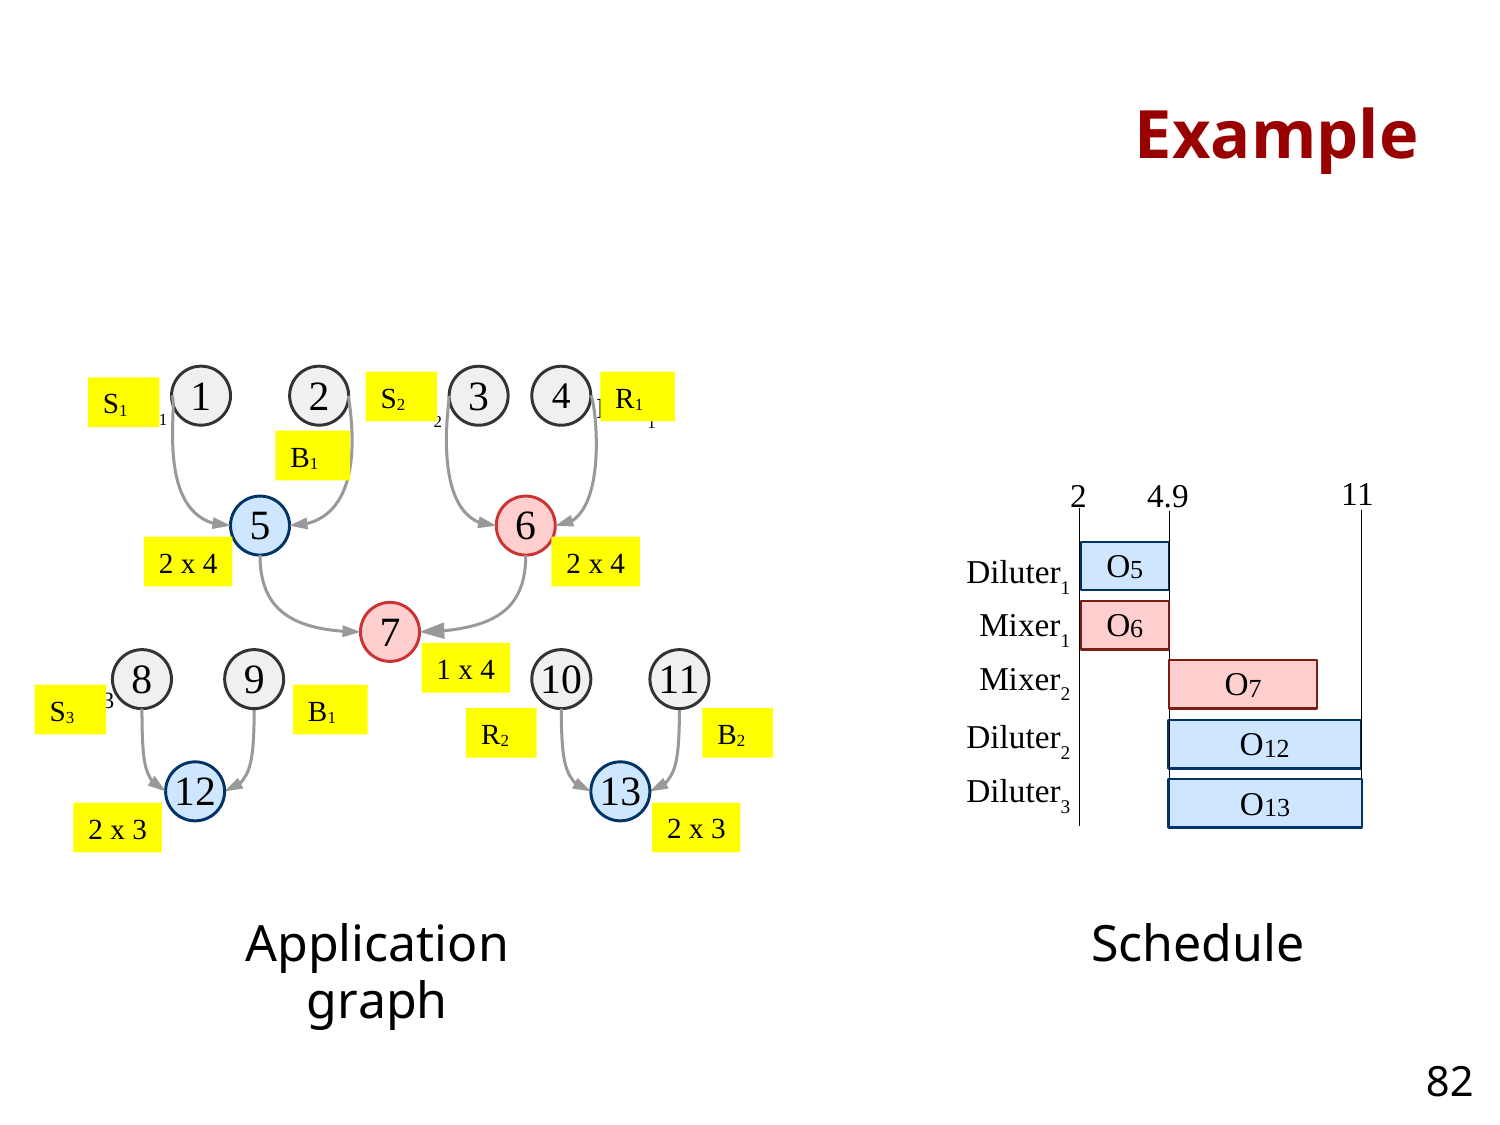

# Example
1
2
3
4
S2
R1
S1
In S1
In S2
In R1
B1
11
2
4.9
O5
Diluter1
Mixer1
O6
Mixer2
O7
Diluter2
O12
Diluter3
O13
5
6
Dilute
Mix
2 x 4
2 x 4
7
Mix
1 x 4
8
9
10
11
In S3
S3
B1
R2
B2
12
13
Dilute
Dilute
2 x 3
2 x 3
Application graph
Schedule